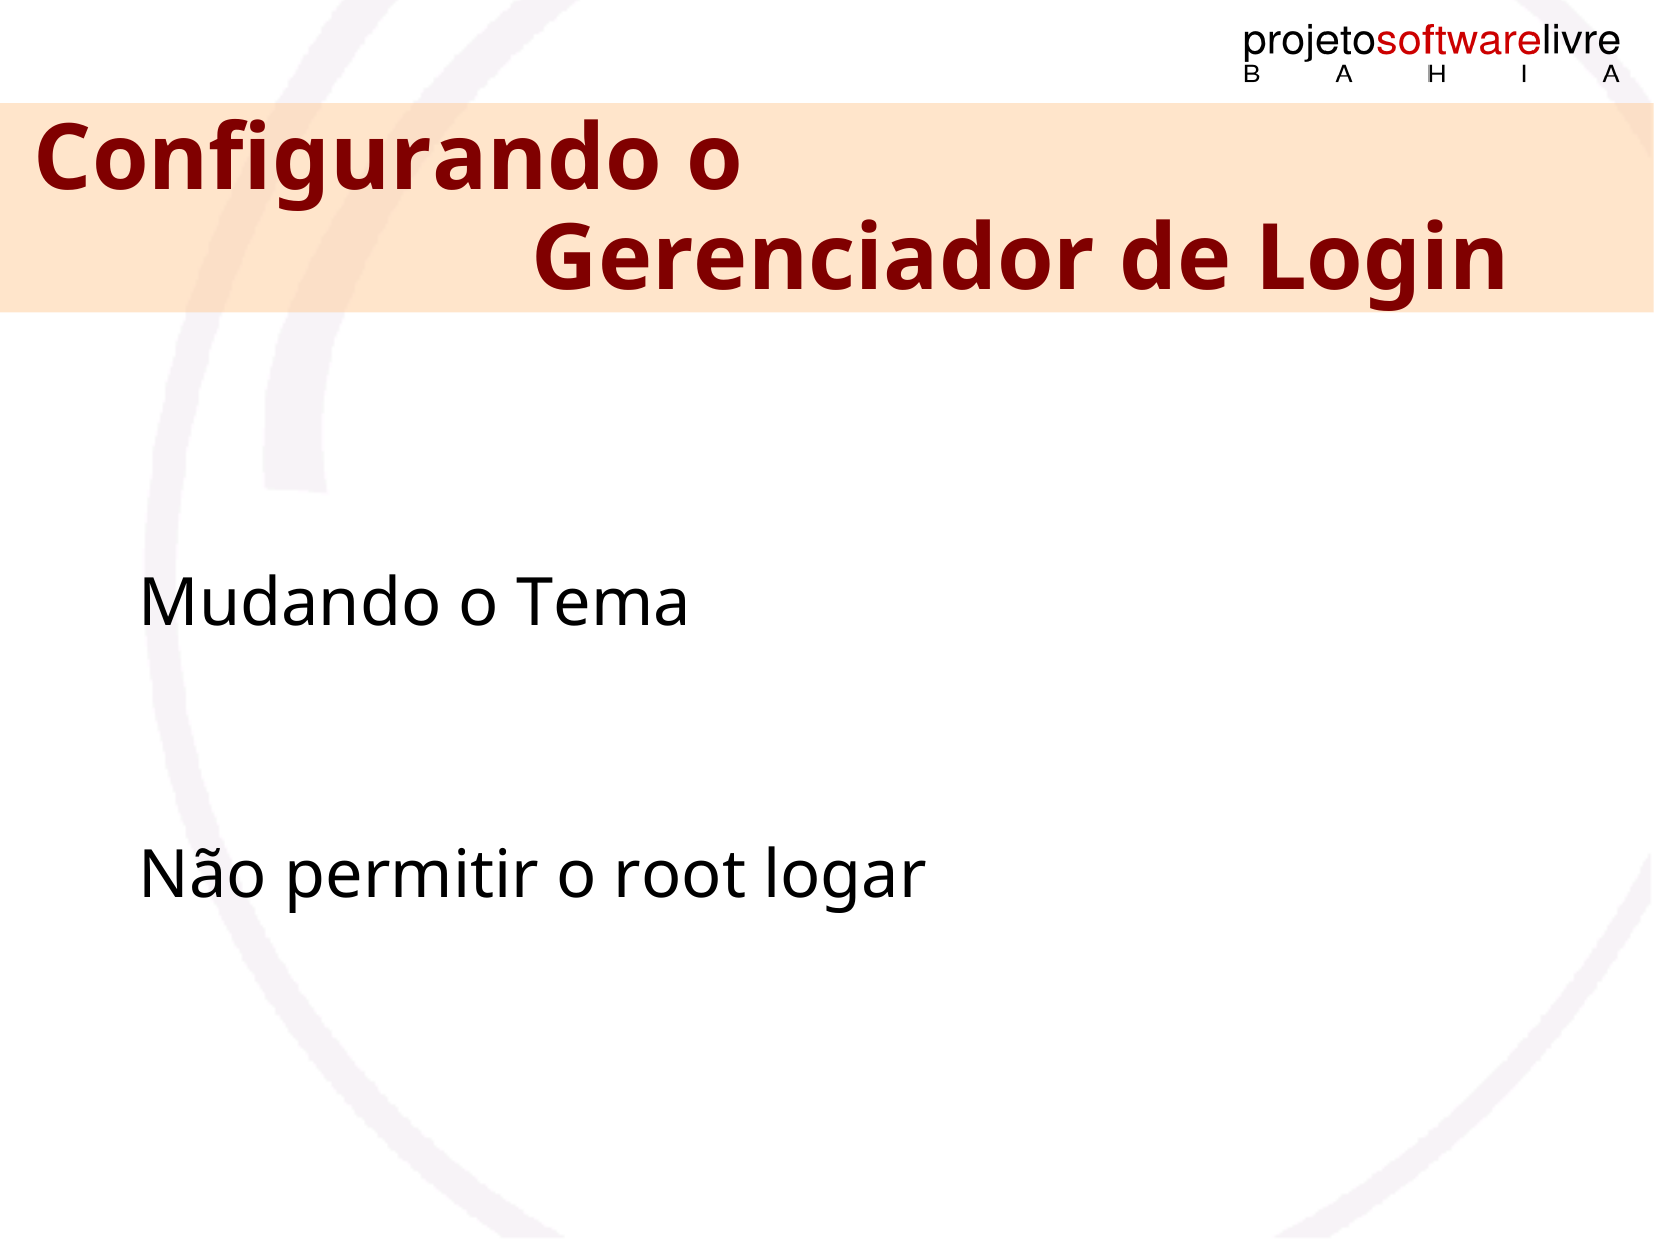

# Configurando o
Gerenciador de Login
 Mudando o Tema
 Não permitir o root logar